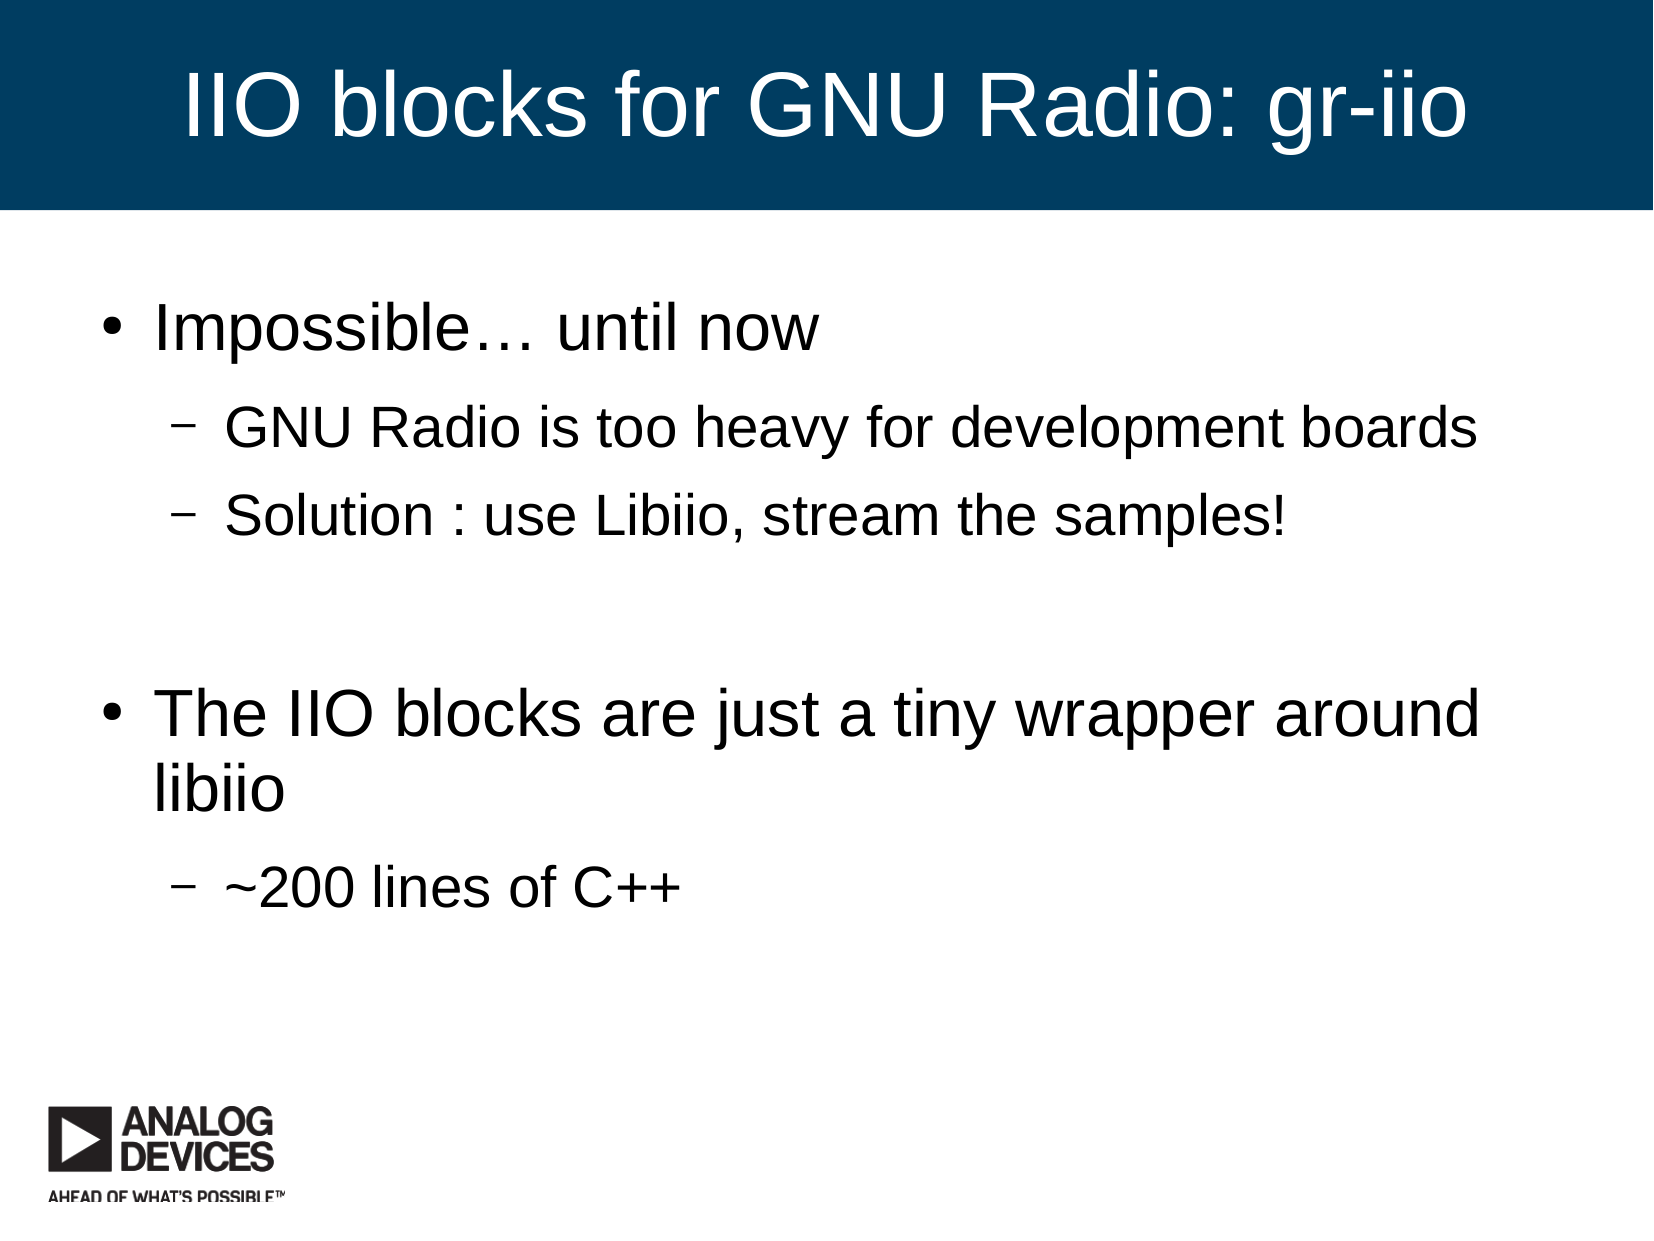

# IIO blocks for GNU Radio: gr-iio
Impossible… until now
GNU Radio is too heavy for development boards
Solution : use Libiio, stream the samples!
The IIO blocks are just a tiny wrapper around libiio
~200 lines of C++